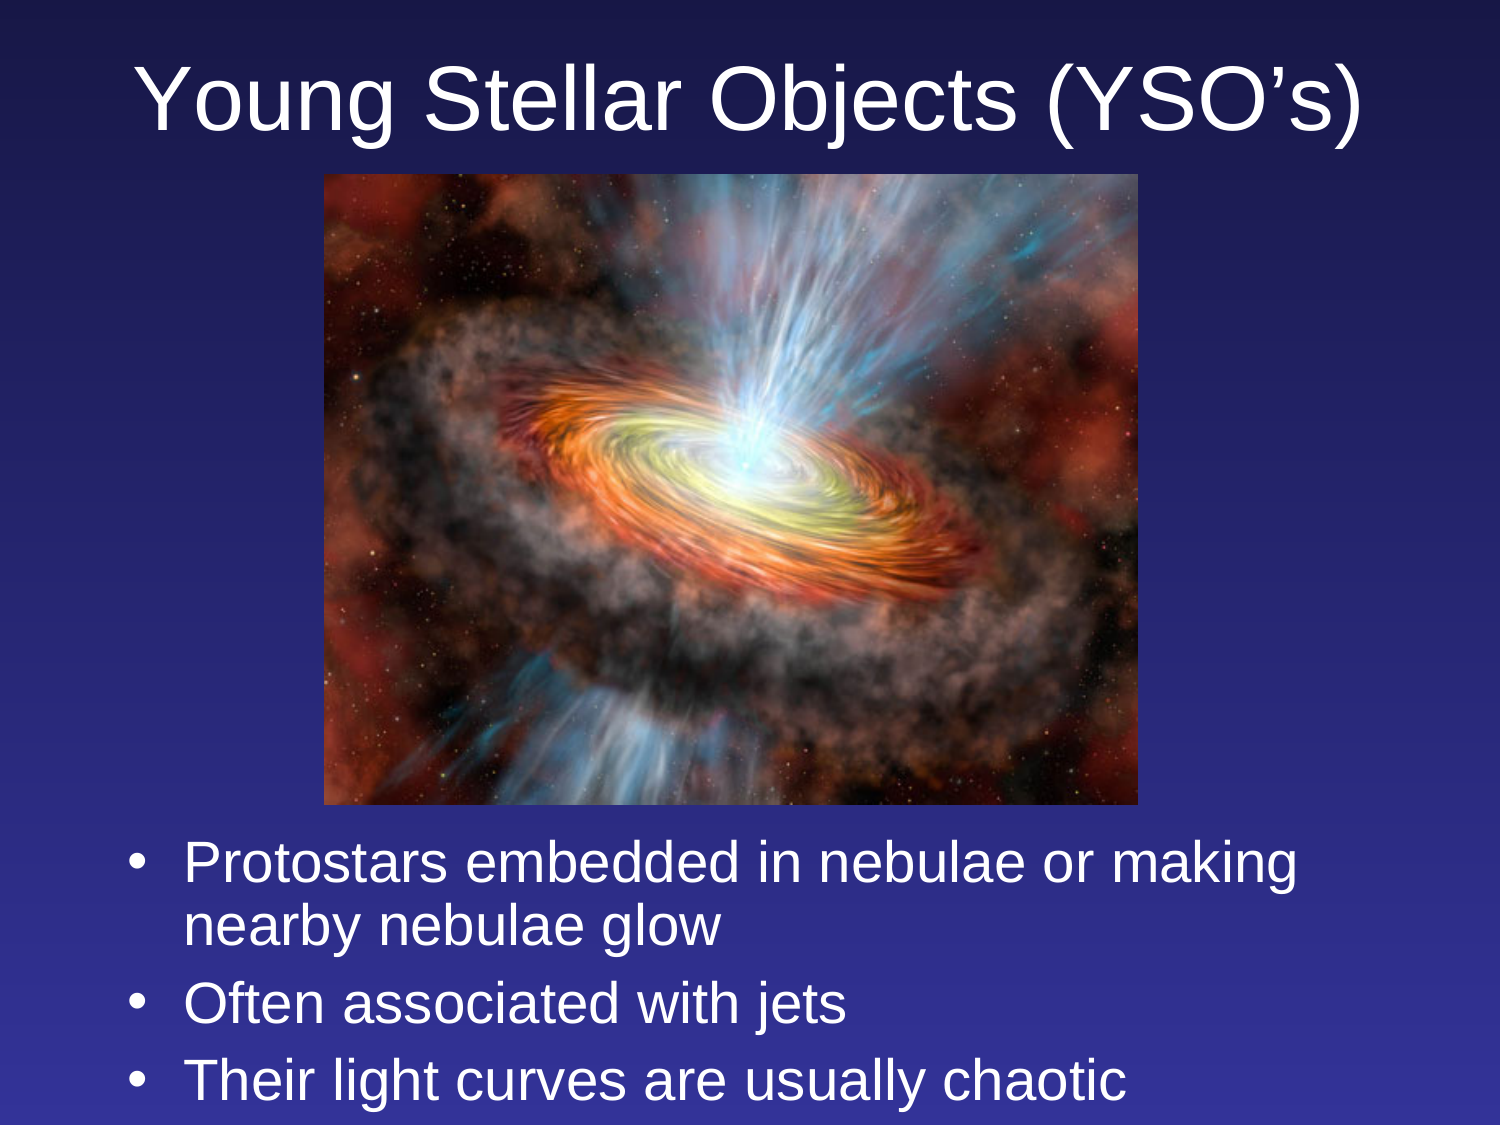

# Young Stellar Objects (YSO’s)
Protostars embedded in nebulae or making nearby nebulae glow
Often associated with jets
Their light curves are usually chaotic